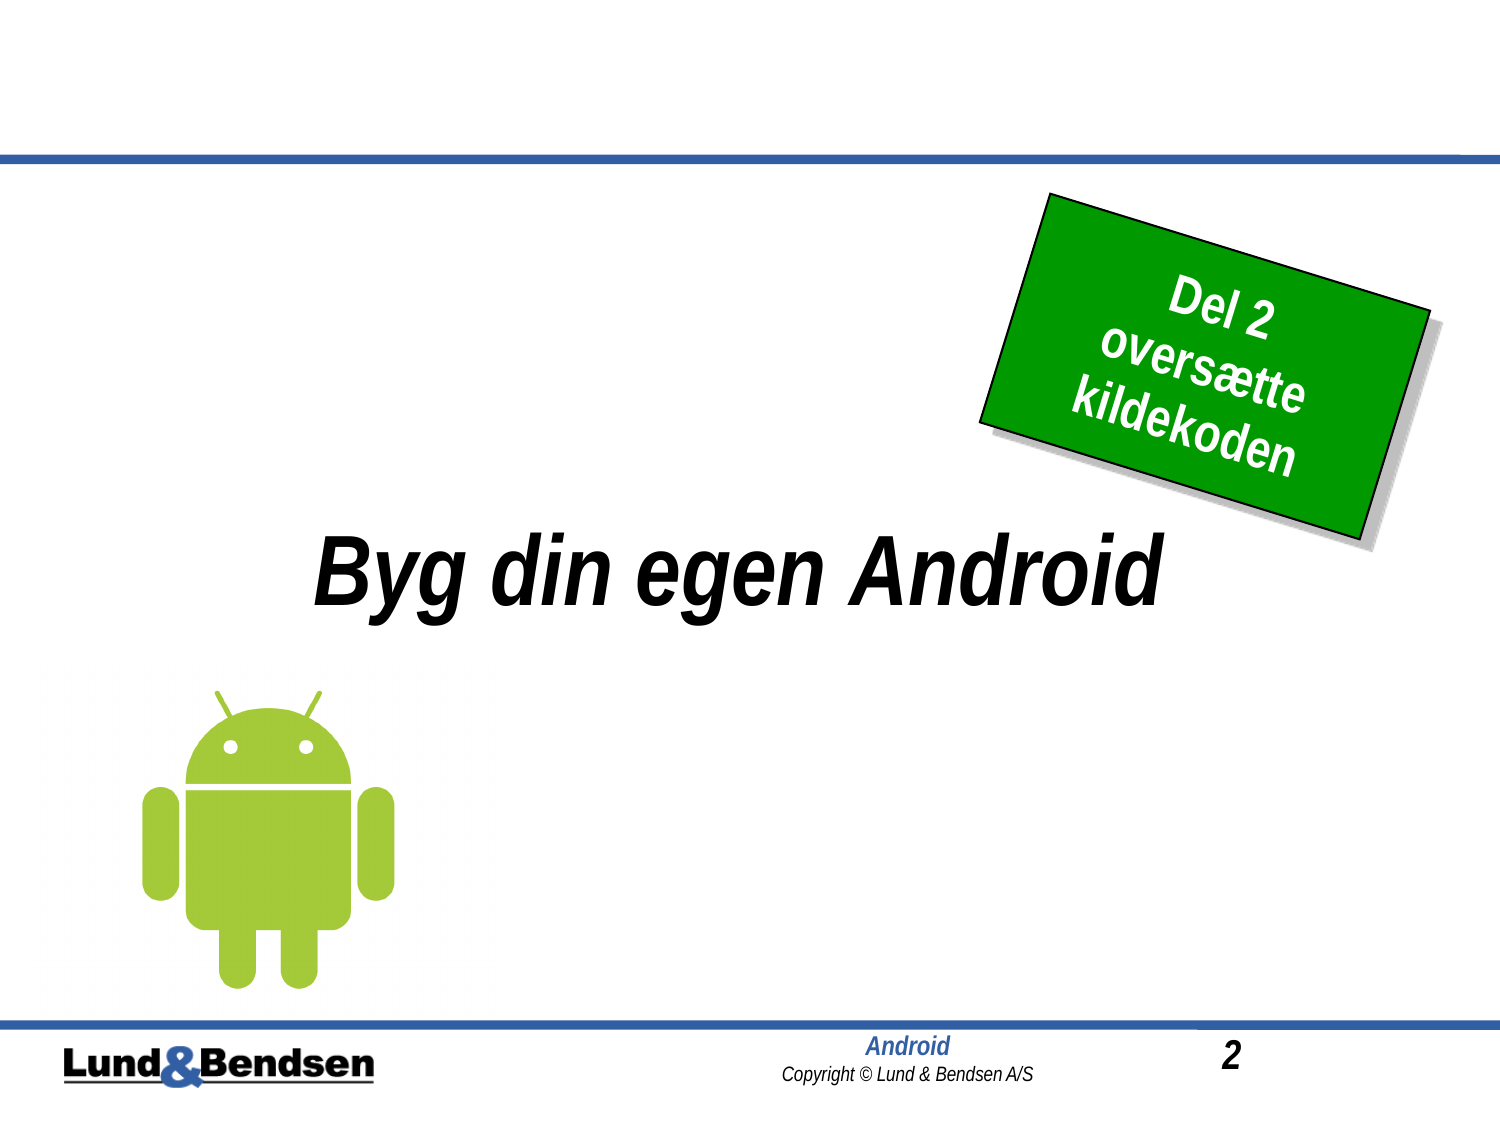

Del 2
oversætte kildekoden
# Byg din egen Android